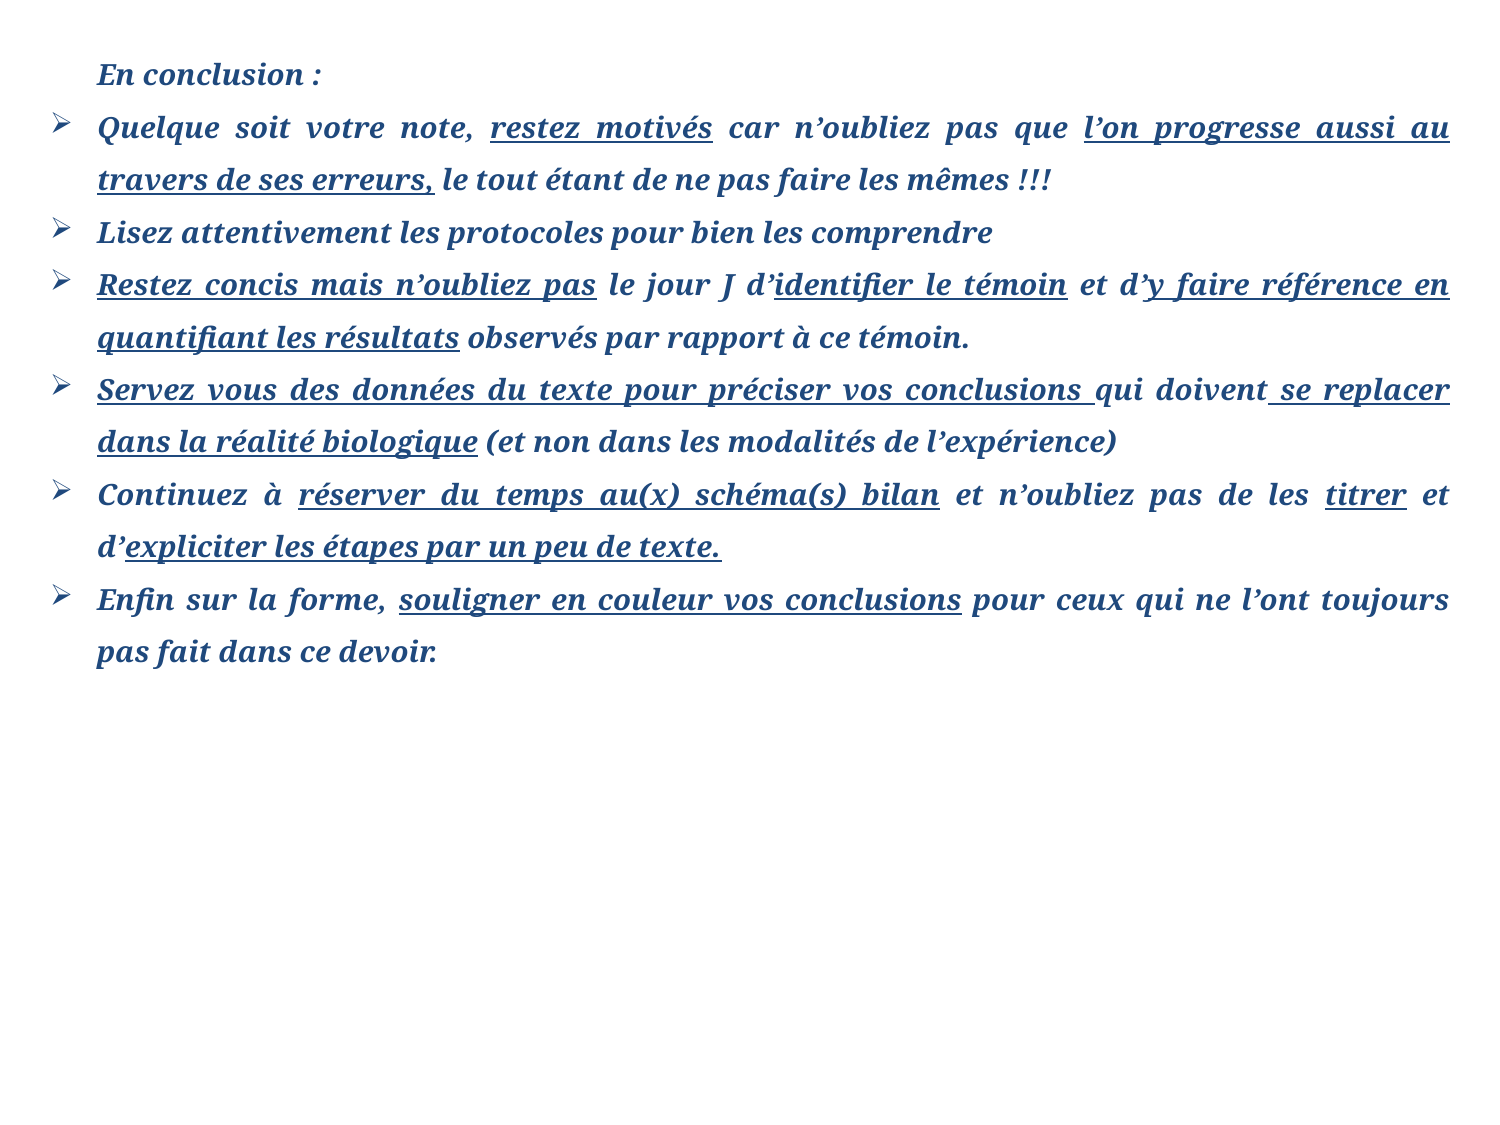

En conclusion :
Quelque soit votre note, restez motivés car n’oubliez pas que l’on progresse aussi au travers de ses erreurs, le tout étant de ne pas faire les mêmes !!!
Lisez attentivement les protocoles pour bien les comprendre
Restez concis mais n’oubliez pas le jour J d’identifier le témoin et d’y faire référence en quantifiant les résultats observés par rapport à ce témoin.
Servez vous des données du texte pour préciser vos conclusions qui doivent se replacer dans la réalité biologique (et non dans les modalités de l’expérience)
Continuez à réserver du temps au(x) schéma(s) bilan et n’oubliez pas de les titrer et d’expliciter les étapes par un peu de texte.
Enfin sur la forme, souligner en couleur vos conclusions pour ceux qui ne l’ont toujours pas fait dans ce devoir.